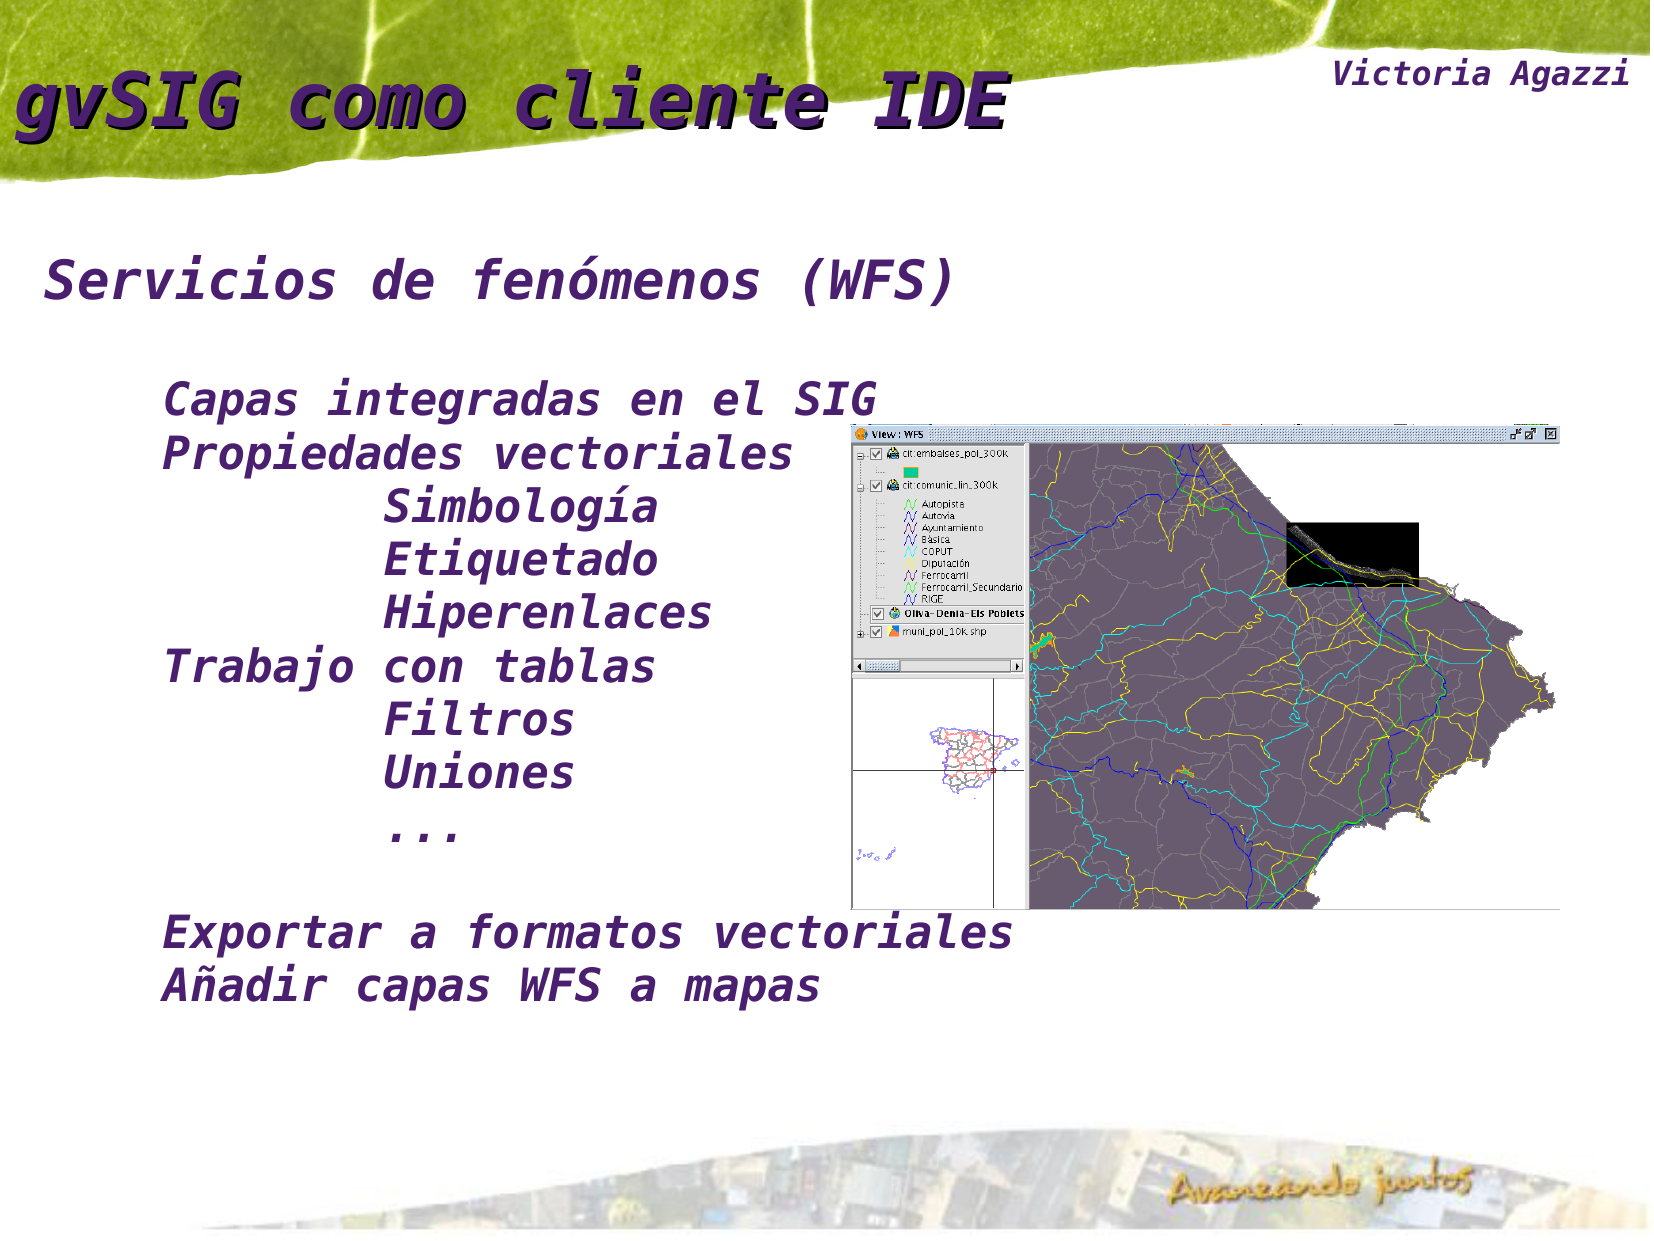

gvSIG como cliente IDE
Victoria Agazzi
Servicios de fenómenos (WFS)
Capas integradas en el SIG
Propiedades vectoriales
			Simbología
			Etiquetado
			Hiperenlaces
Trabajo con tablas
			Filtros
			Uniones
			...
Exportar a formatos vectoriales
Añadir capas WFS a mapas